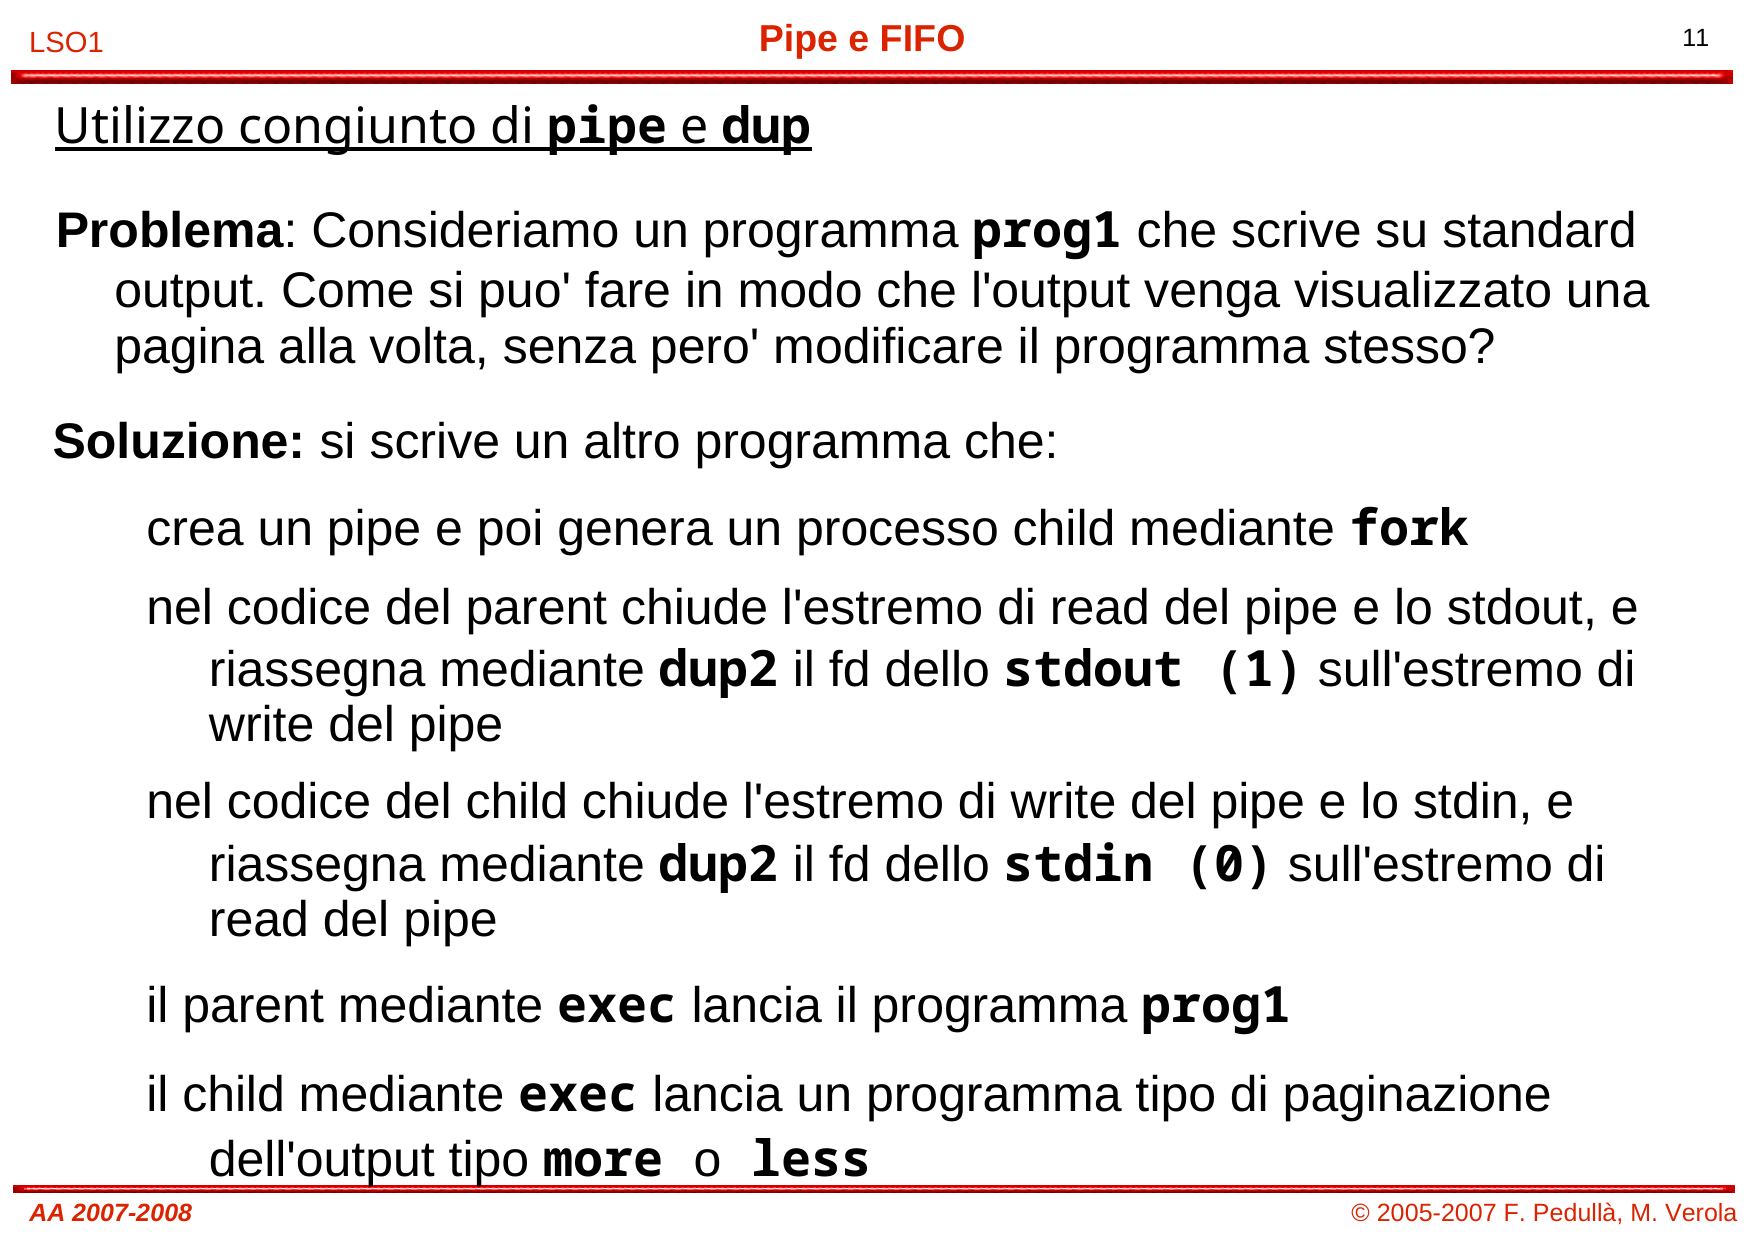

# Utilizzo congiunto di pipe e dup
Problema: Consideriamo un programma prog1 che scrive su standard output. Come si puo' fare in modo che l'output venga visualizzato una pagina alla volta, senza pero' modificare il programma stesso?
Soluzione: si scrive un altro programma che:
crea un pipe e poi genera un processo child mediante fork
nel codice del parent chiude l'estremo di read del pipe e lo stdout, e riassegna mediante dup2 il fd dello stdout (1) sull'estremo di write del pipe
nel codice del child chiude l'estremo di write del pipe e lo stdin, e riassegna mediante dup2 il fd dello stdin (0) sull'estremo di read del pipe
il parent mediante exec lancia il programma prog1
il child mediante exec lancia un programma tipo di paginazione dell'output tipo more o less